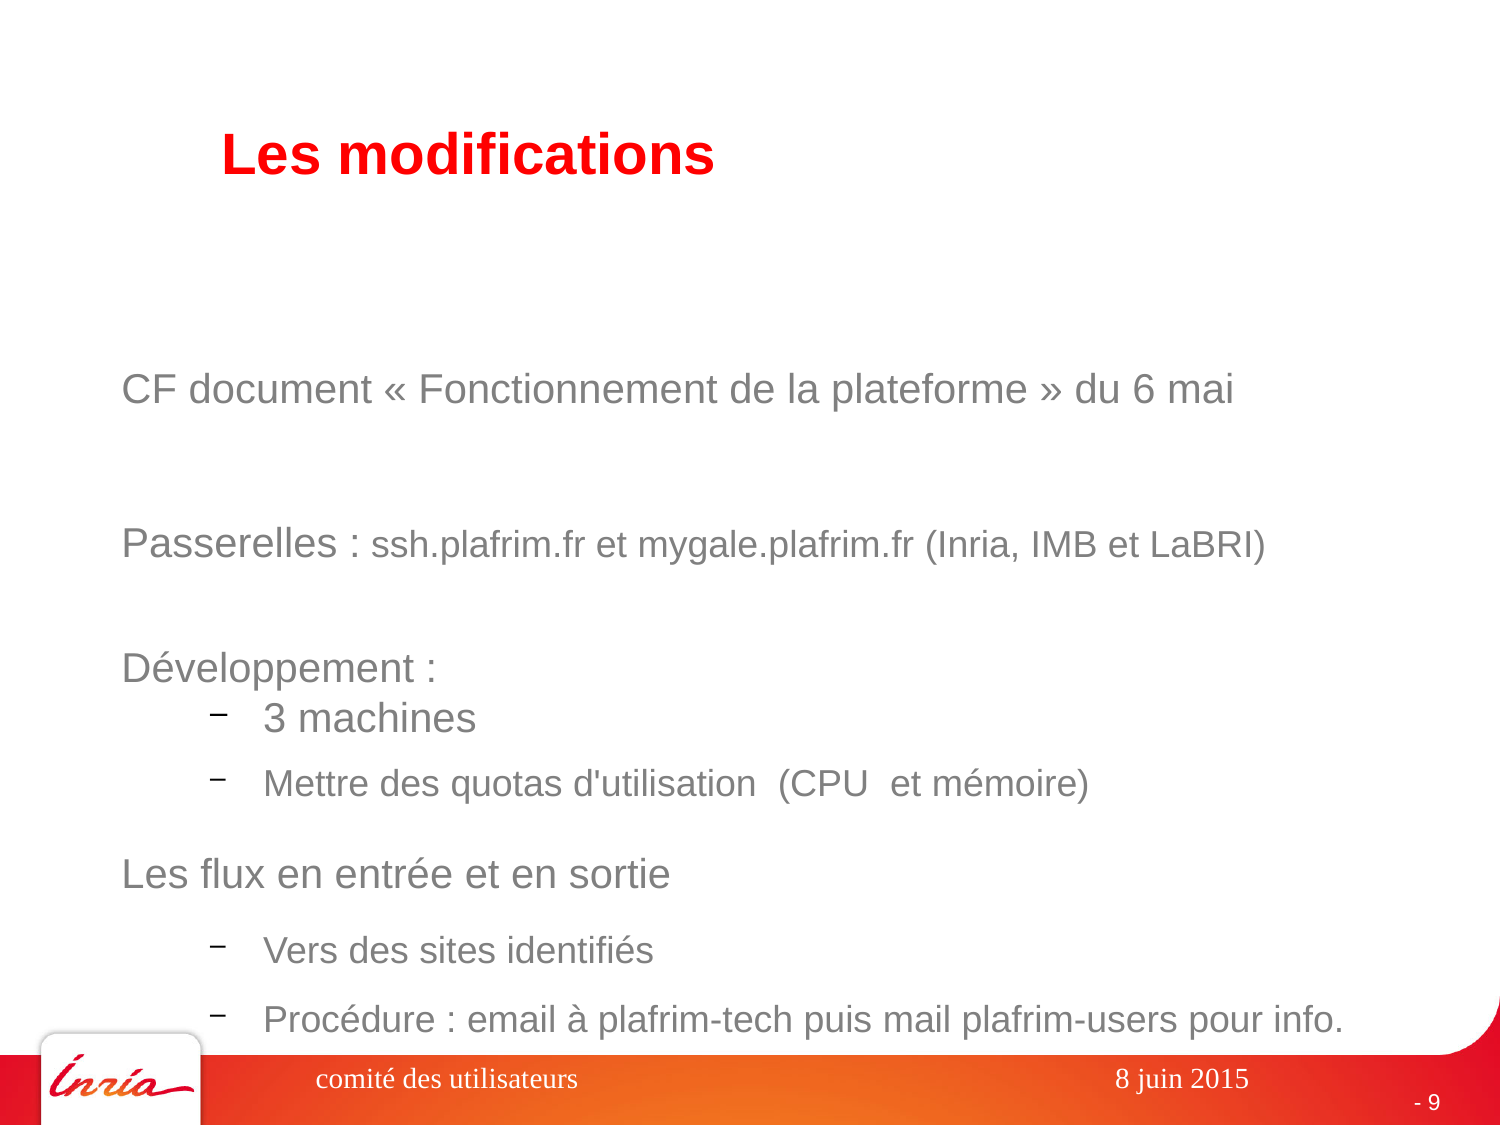

# Les modifications
CF document « Fonctionnement de la plateforme » du 6 mai
Passerelles : ssh.plafrim.fr et mygale.plafrim.fr (Inria, IMB et LaBRI)
Développement :
3 machines
Mettre des quotas d'utilisation (CPU et mémoire)
Les flux en entrée et en sortie
Vers des sites identifiés
Procédure : email à plafrim-tech puis mail plafrim-users pour info.
comité des utilisateurs
8 juin 2015
9